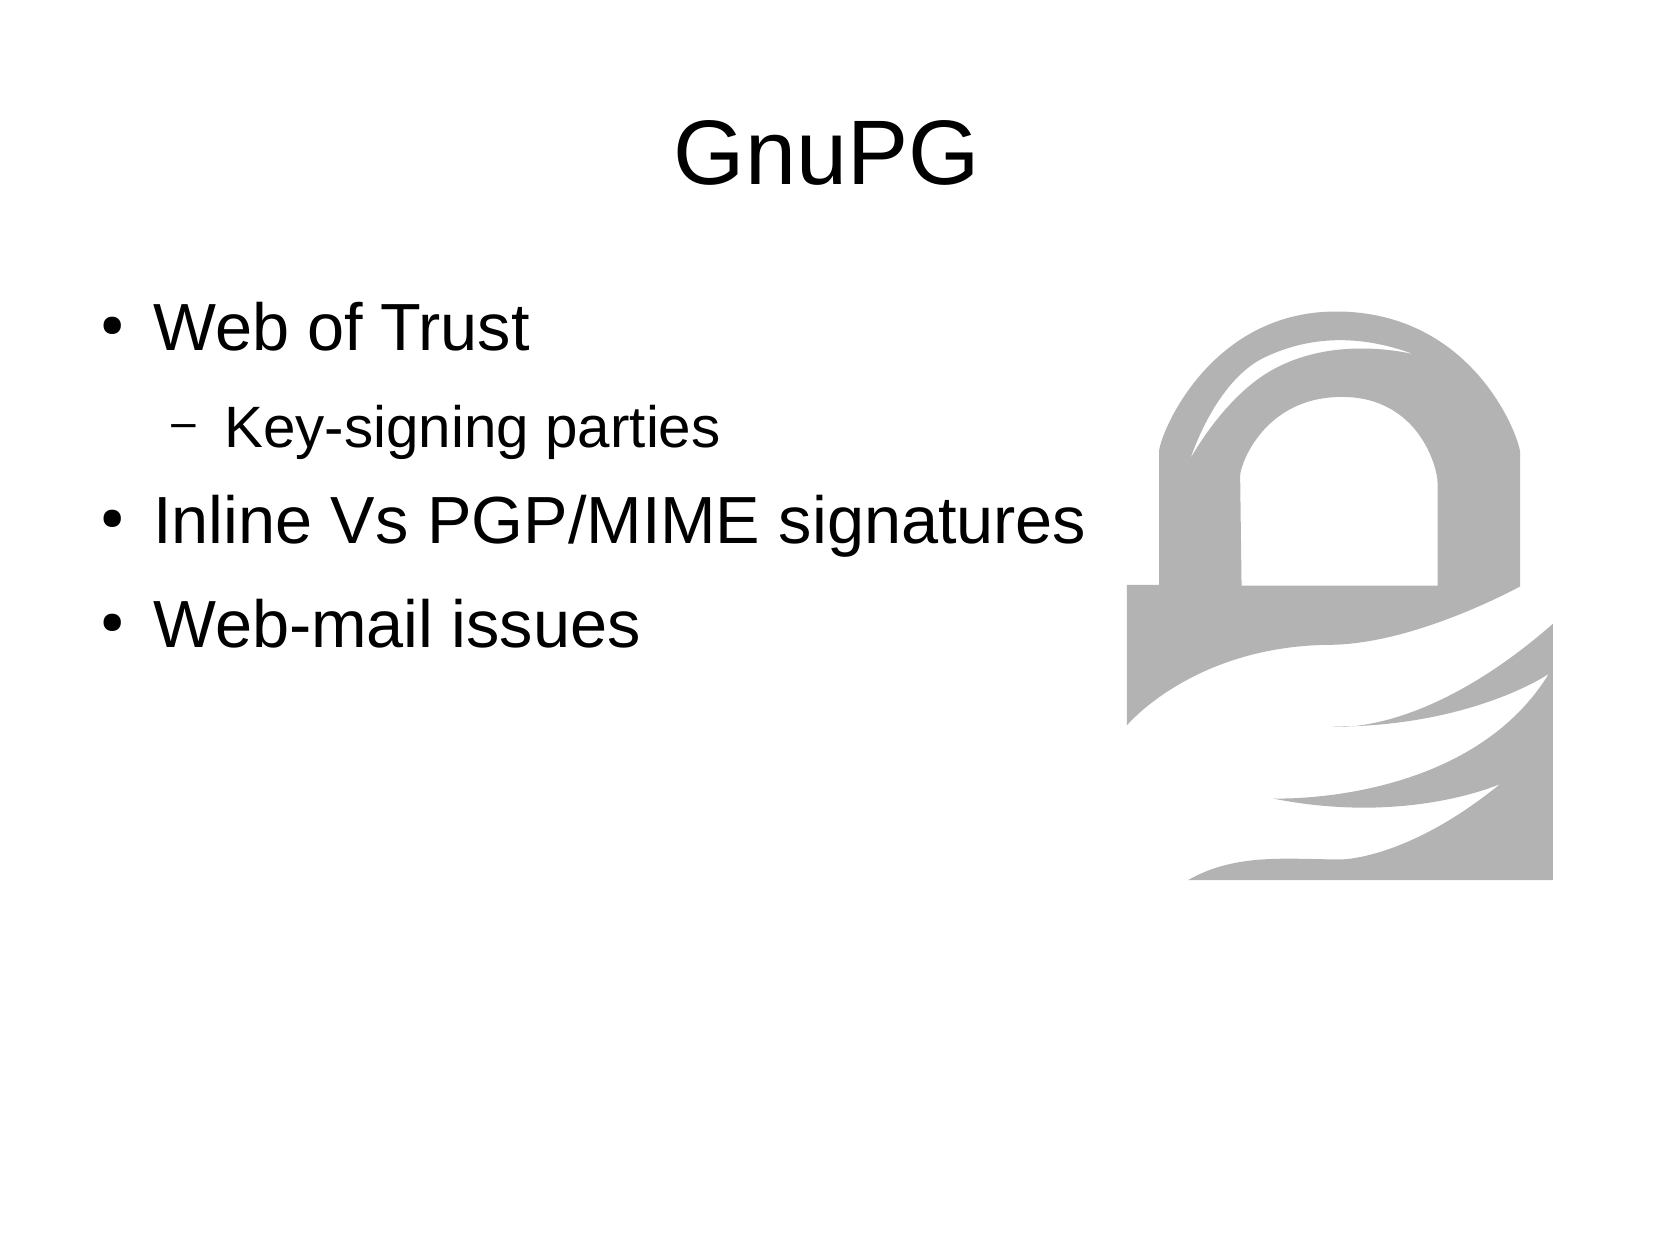

# GnuPG
Web of Trust
Key-signing parties
Inline Vs PGP/MIME signatures
Web-mail issues